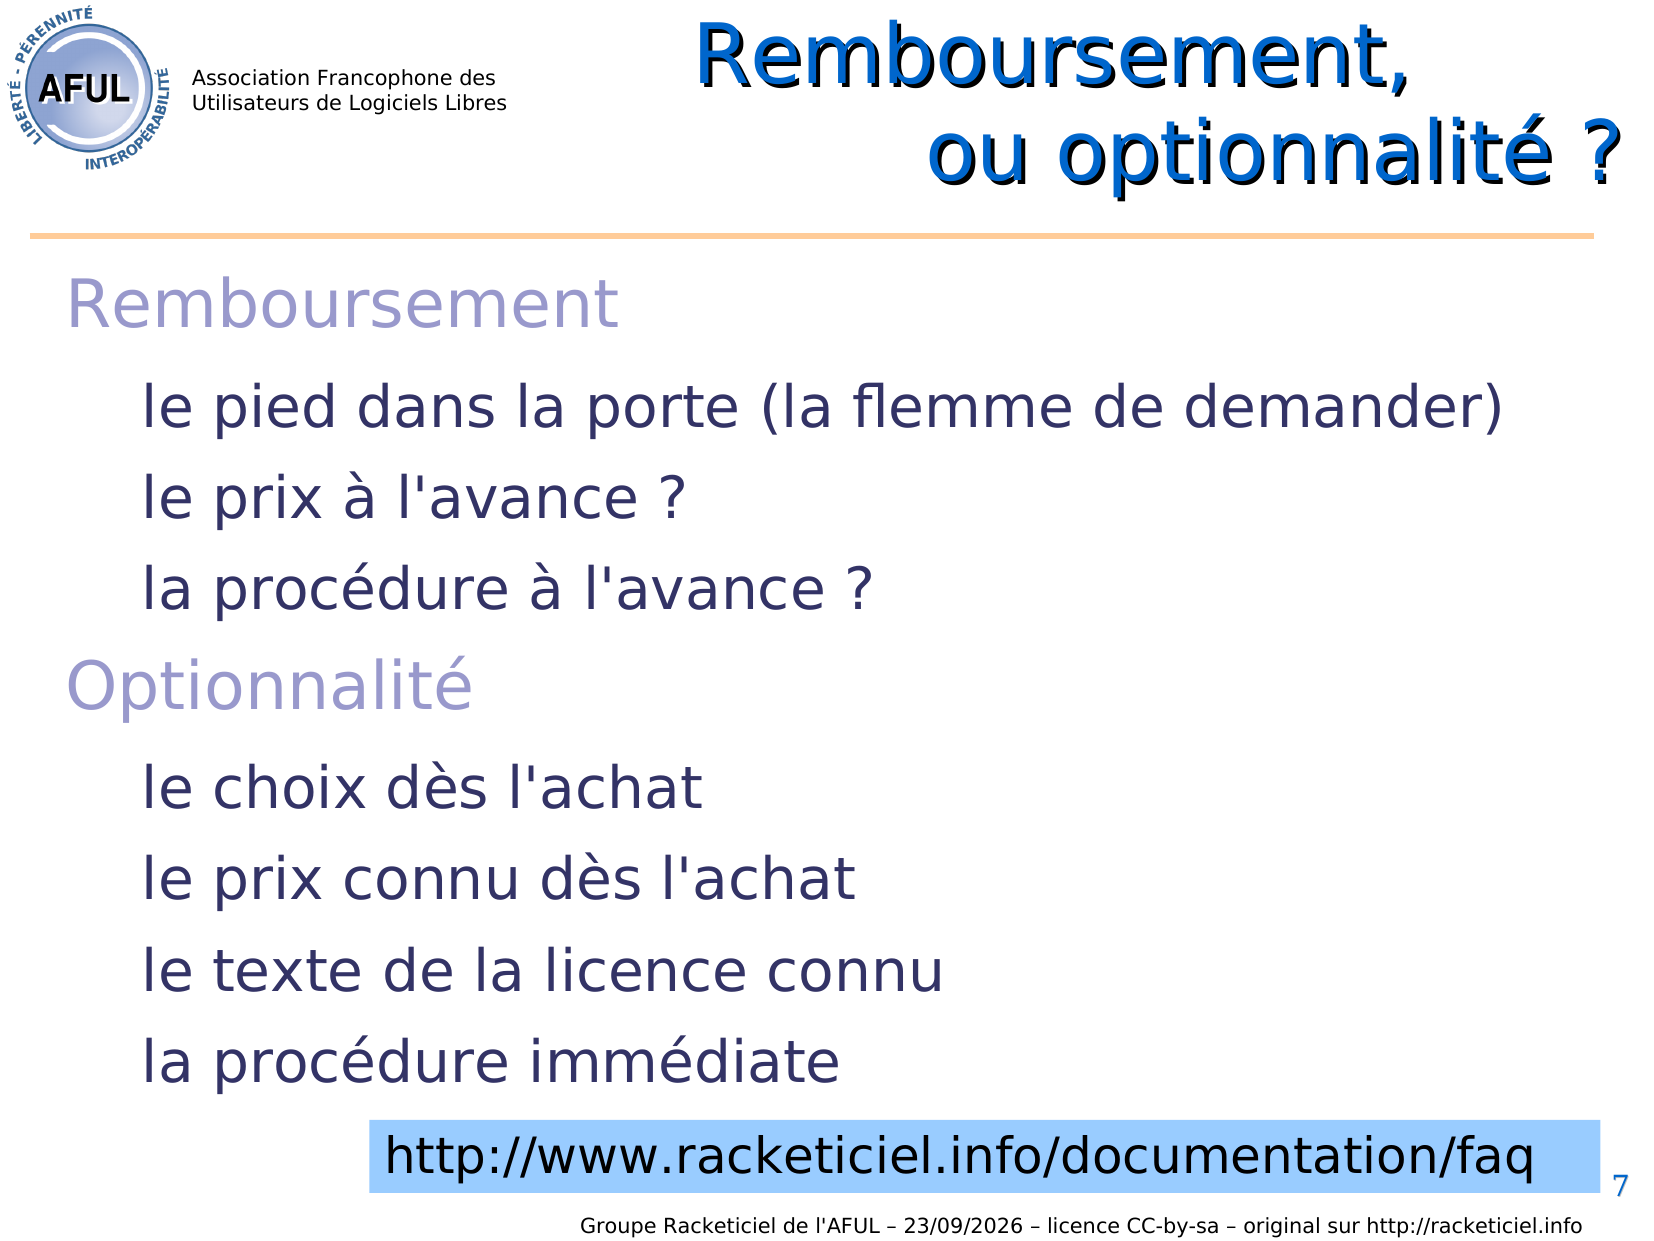

# Remboursement, ou optionnalité ?
Remboursement
le pied dans la porte (la flemme de demander)
le prix à l'avance ?
la procédure à l'avance ?
Optionnalité
le choix dès l'achat
le prix connu dès l'achat
le texte de la licence connu
la procédure immédiate
http://www.racketiciel.info/documentation/faq
7